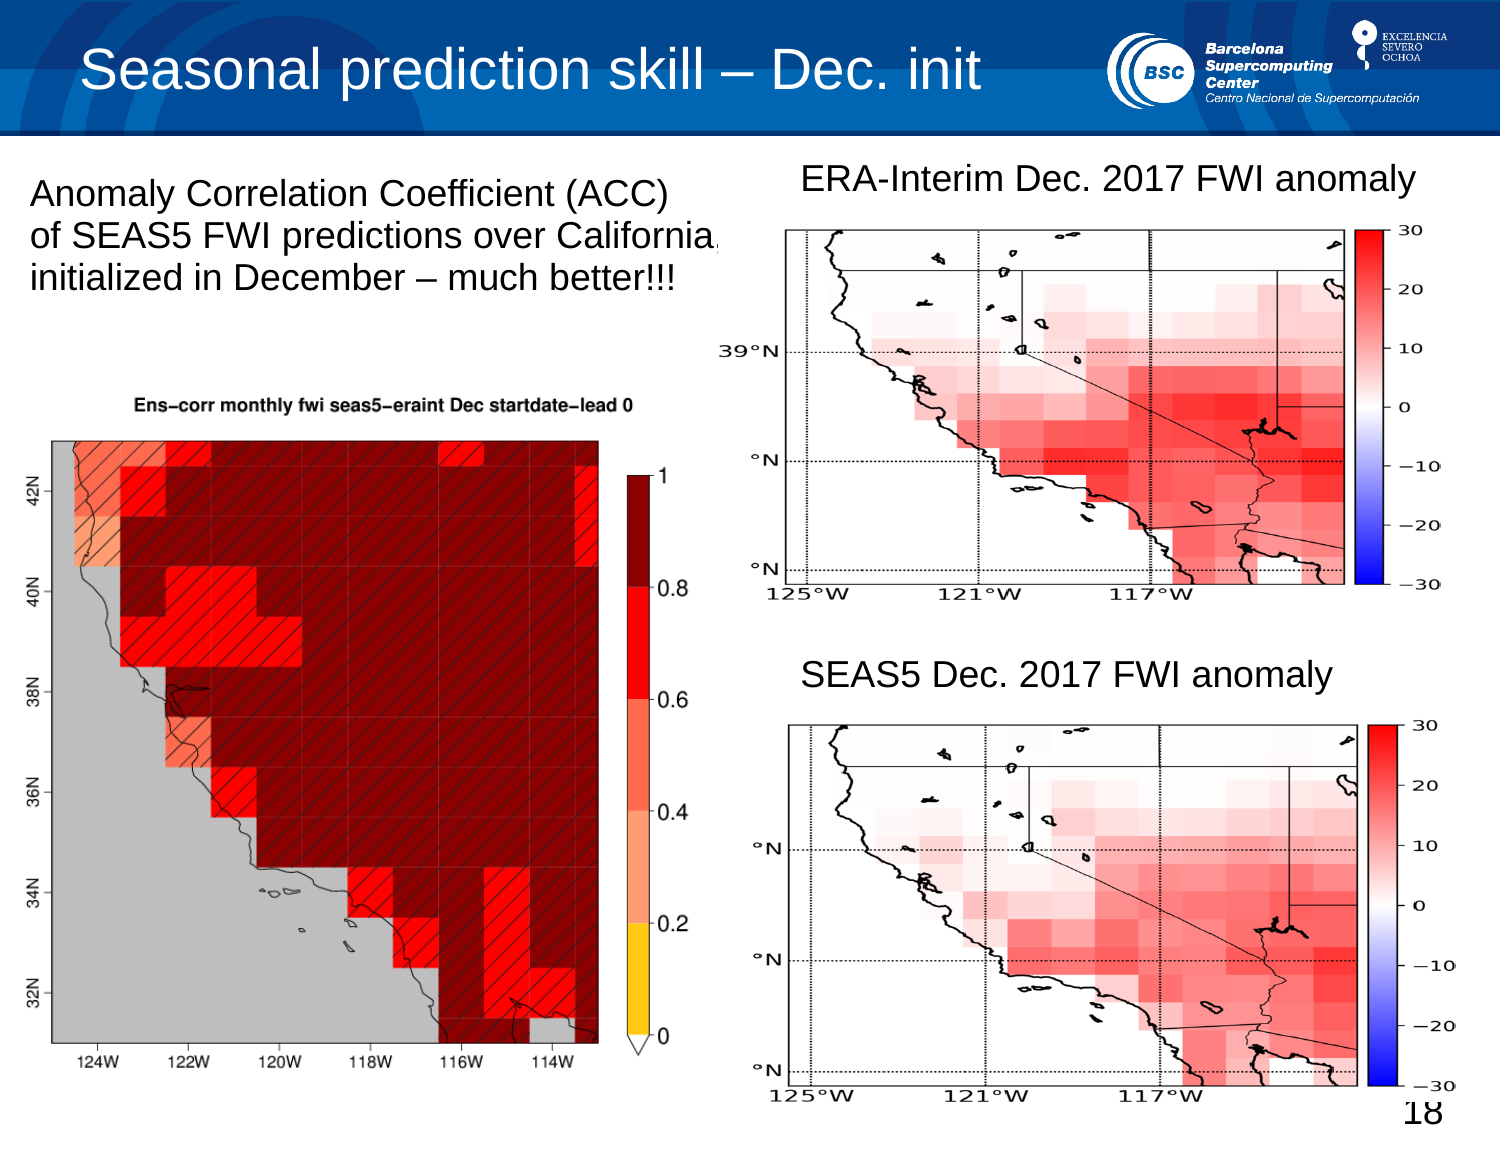

# Seasonal prediction skill – Dec. init
ERA-Interim Dec. 2017 FWI anomaly
Anomaly Correlation Coefficient (ACC)
of SEAS5 FWI predictions over California,
initialized in December – much better!!!
SEAS5 Dec. 2017 FWI anomaly